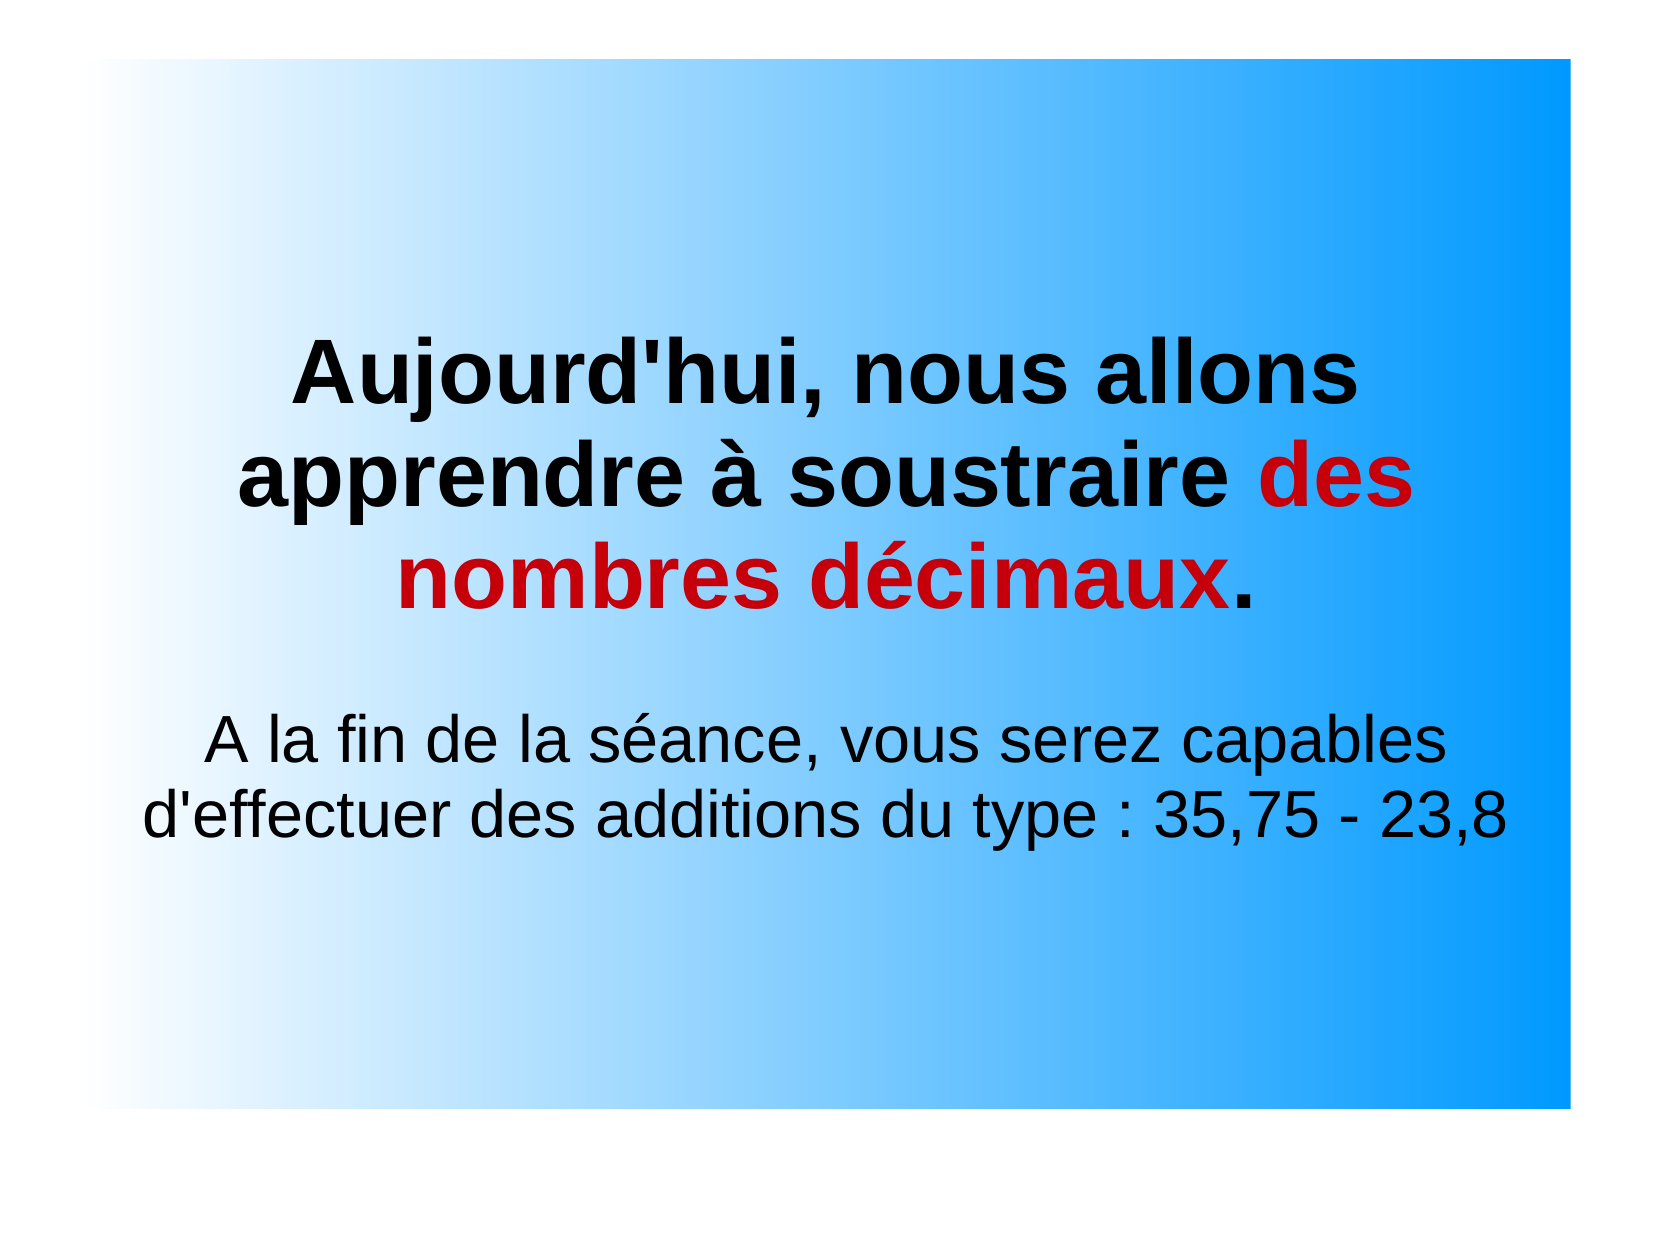

Aujourd'hui, nous allons apprendre à soustraire des nombres décimaux.
A la fin de la séance, vous serez capables d'effectuer des additions du type : 35,75 - 23,8